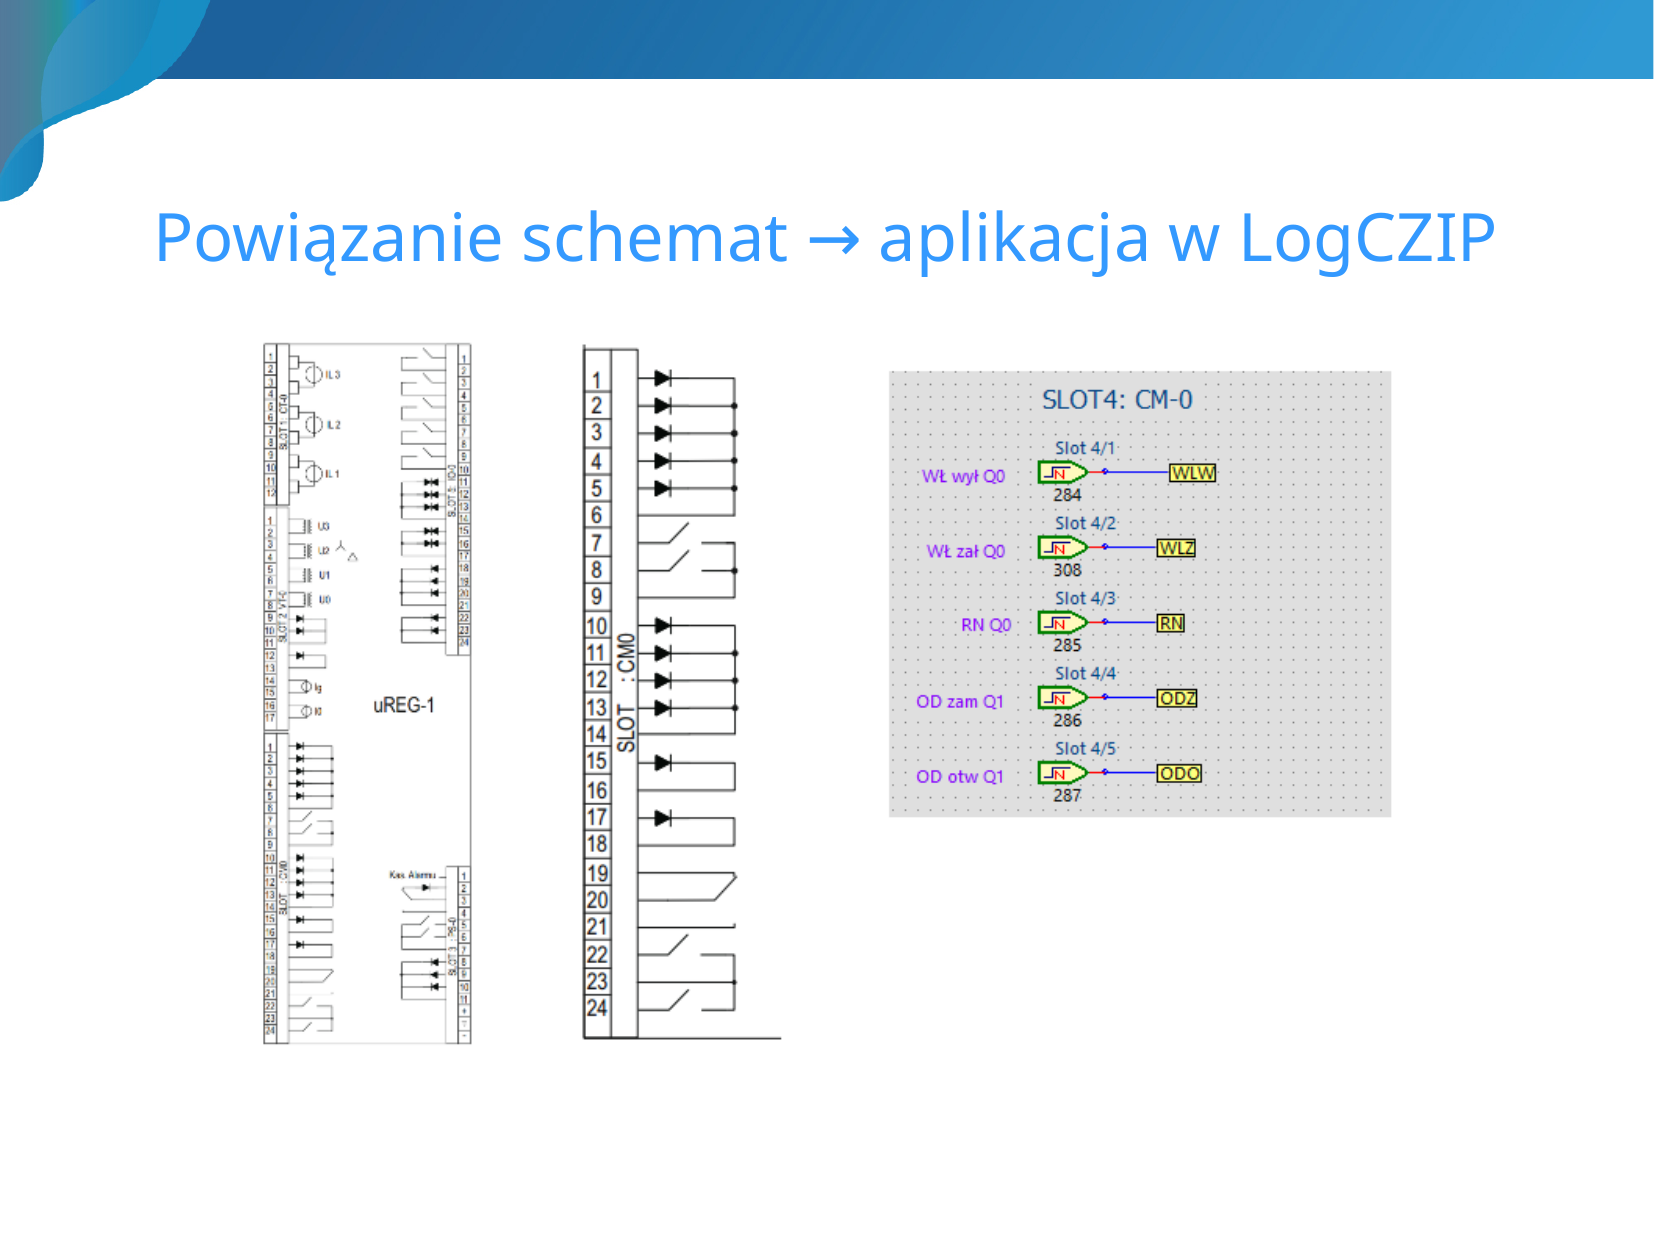

# Powiązanie schemat → aplikacja w LogCZIP